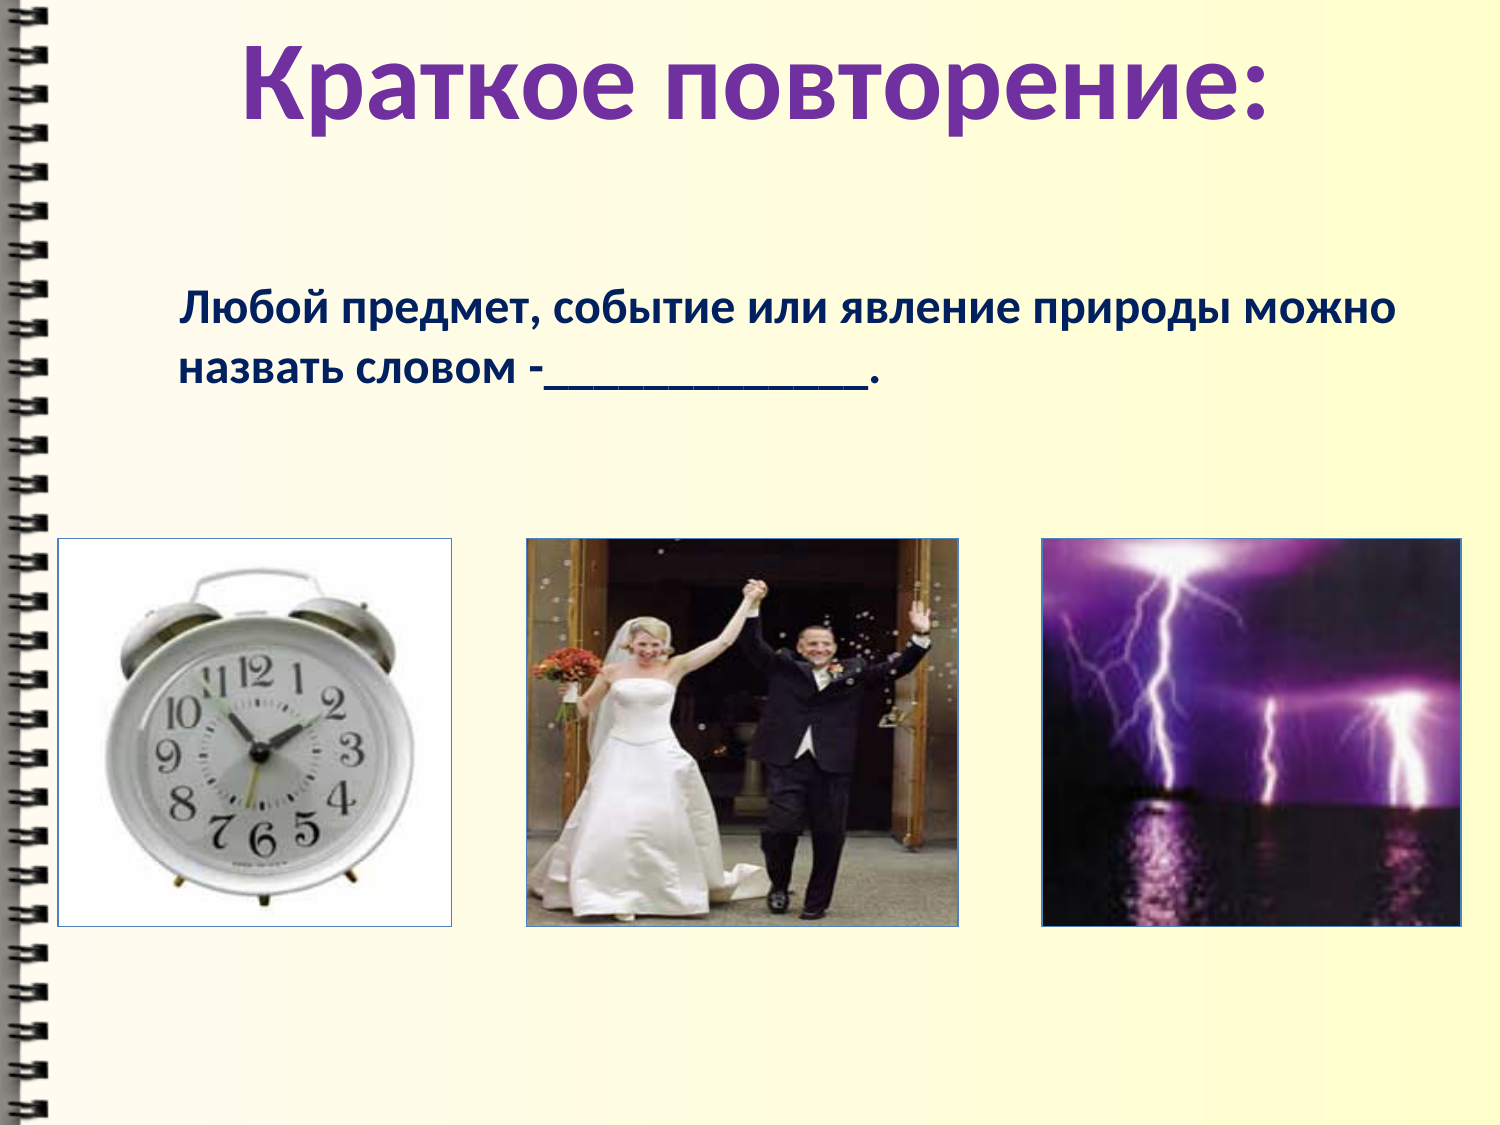

# Краткое повторение:
Любой предмет, событие или явление природы можно назвать словом -_____________.